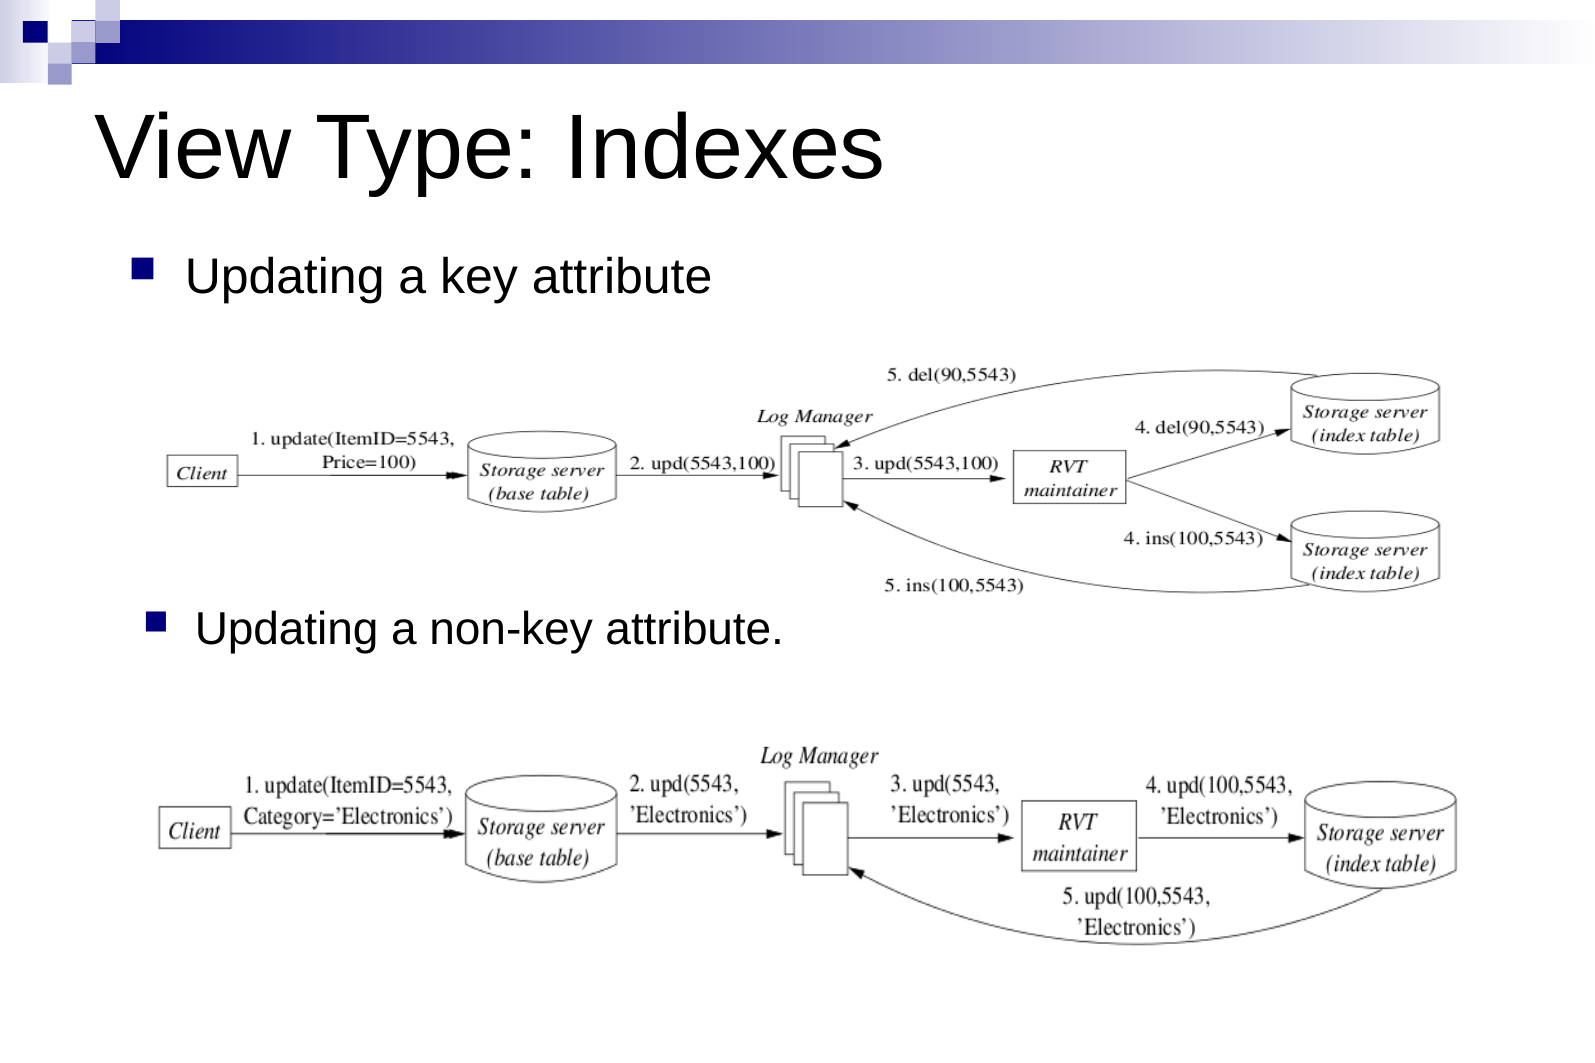

# View Type: Indexes
Updating a key attribute
Updating a non-key attribute.